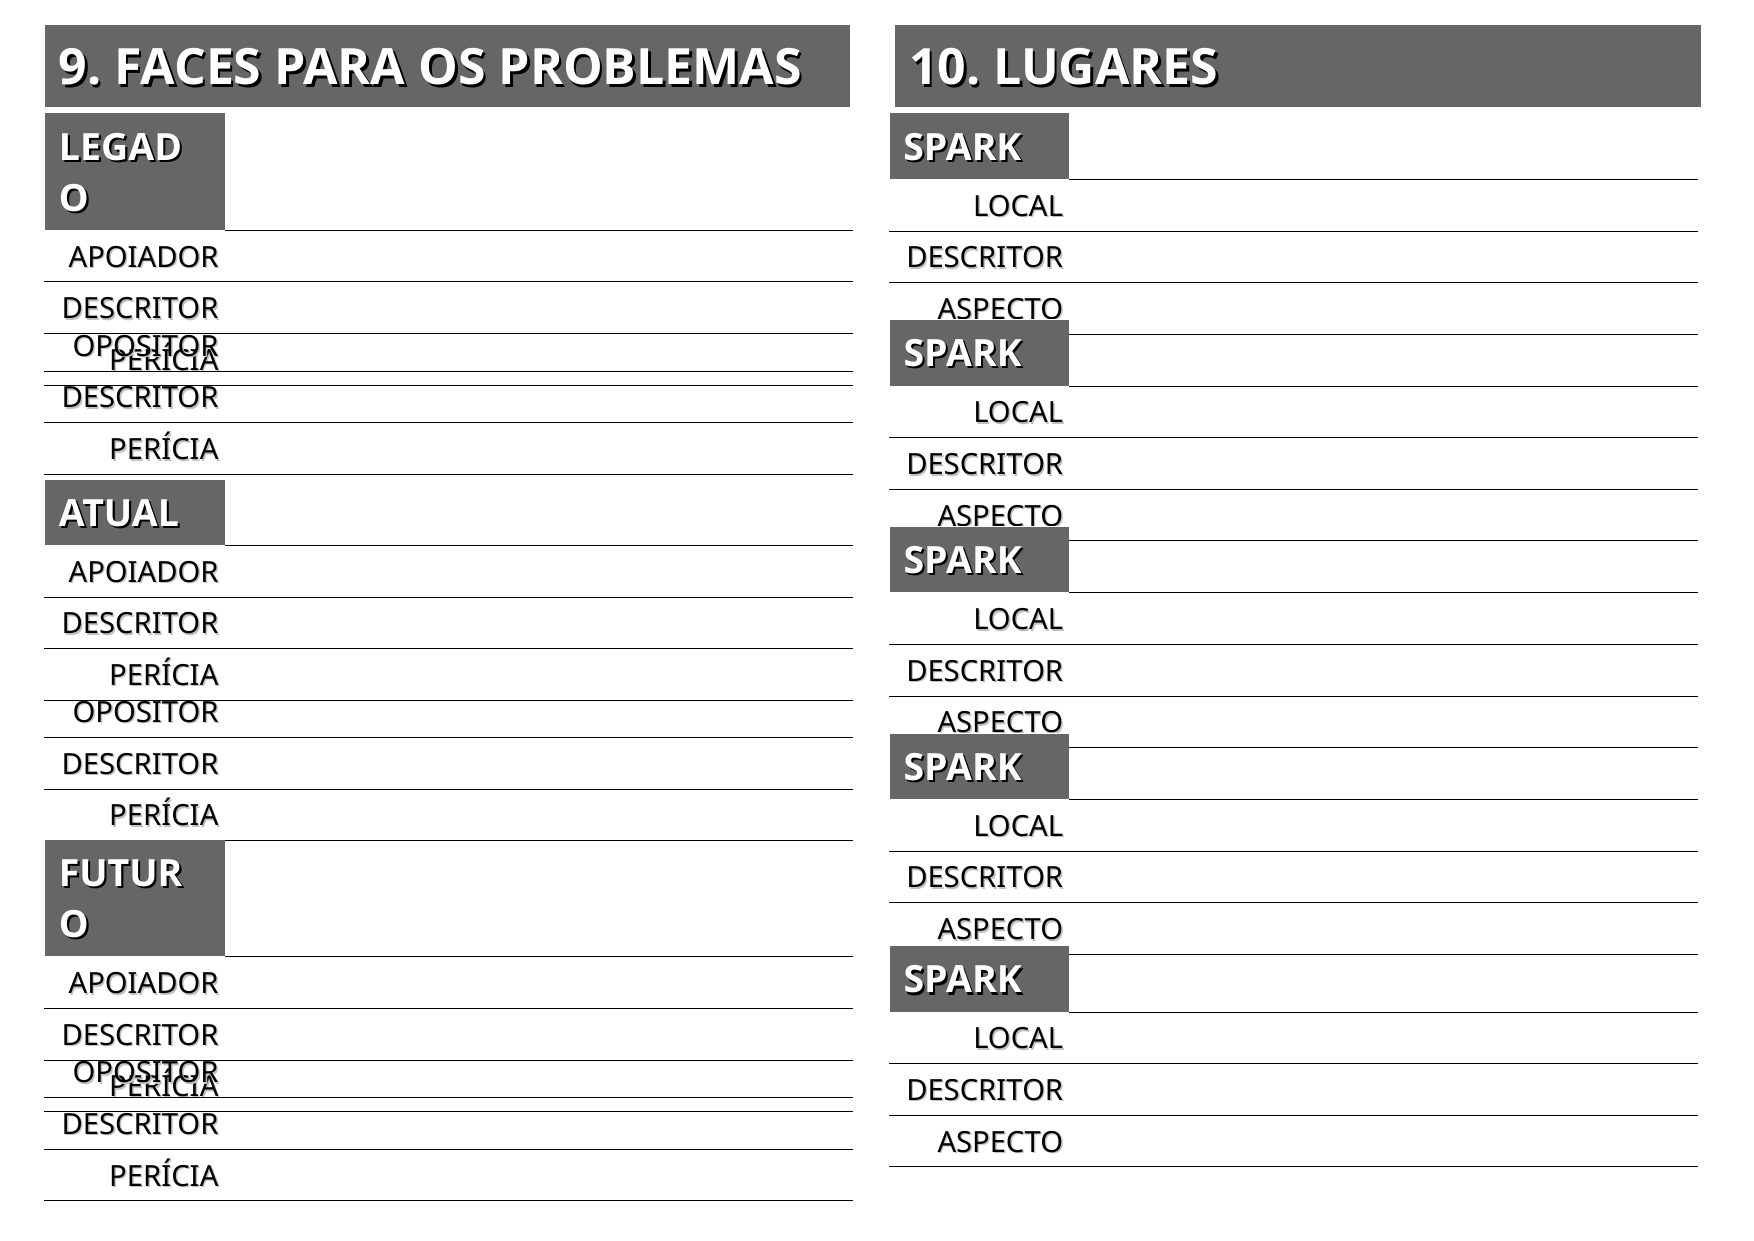

| 9. Faces para os Problemas |
| --- |
| 10. Lugares |
| --- |
| Legado | |
| --- | --- |
| Apoiador | |
| Descritor | |
| Perícia | |
| Spark | |
| --- | --- |
| Local | |
| Descritor | |
| Aspecto | |
| Opositor | |
| --- | --- |
| Descritor | |
| Perícia | |
| Spark | |
| --- | --- |
| Local | |
| Descritor | |
| Aspecto | |
| Atual | |
| --- | --- |
| Apoiador | |
| Descritor | |
| Perícia | |
| Spark | |
| --- | --- |
| Local | |
| Descritor | |
| Aspecto | |
| Opositor | |
| --- | --- |
| Descritor | |
| Perícia | |
| Spark | |
| --- | --- |
| Local | |
| Descritor | |
| Aspecto | |
| Futuro | |
| --- | --- |
| Apoiador | |
| Descritor | |
| Perícia | |
| Spark | |
| --- | --- |
| Local | |
| Descritor | |
| Aspecto | |
| Opositor | |
| --- | --- |
| Descritor | |
| Perícia | |